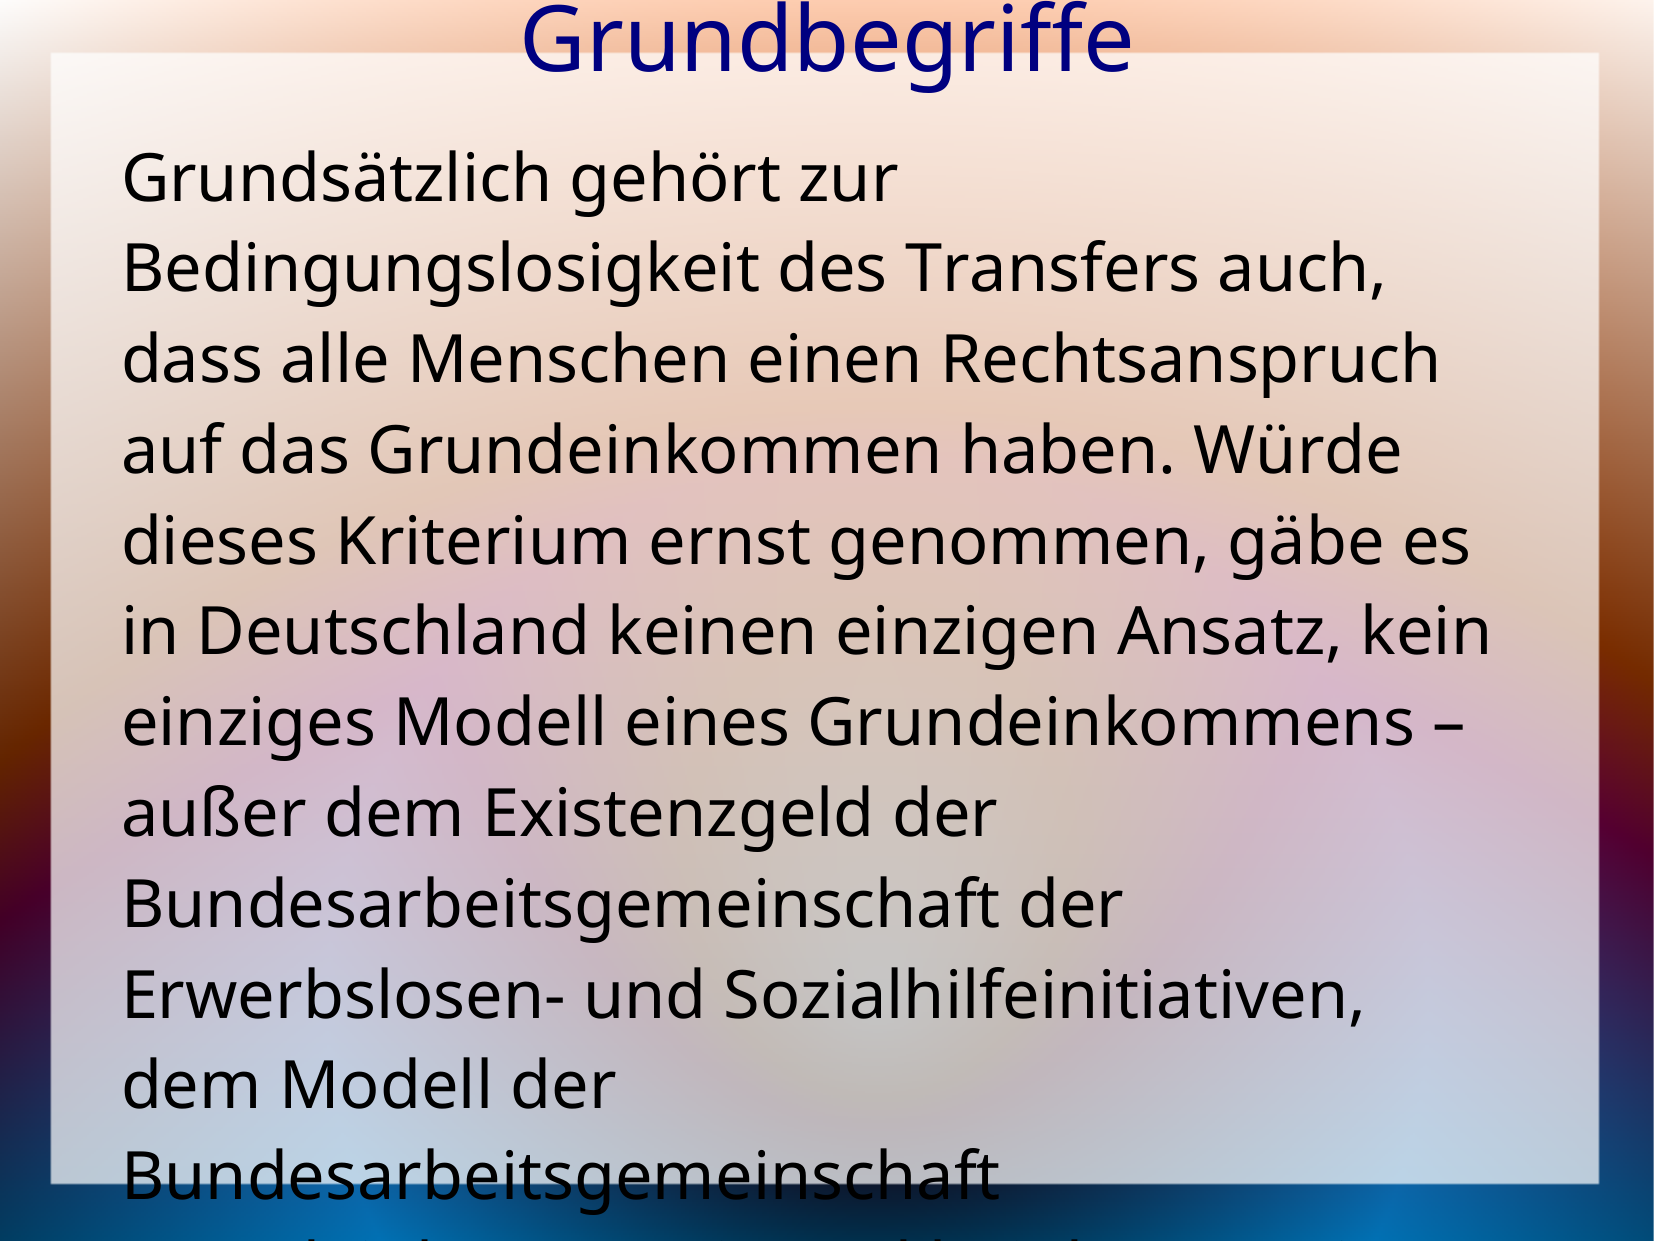

# Grundbegriffe
Grundsätzlich gehört zur Bedingungslosigkeit des Transfers auch, dass alle Menschen einen Rechtsanspruch auf das Grundeinkommen haben. Würde dieses Kriterium ernst genommen, gäbe es in Deutschland keinen einzigen Ansatz, kein einziges Modell eines Grundeinkommens – außer dem Existenzgeld der Bundesarbeitsgemeinschaft der Erwerbslosen- und Sozialhilfeinitiativen, dem Modell der Bundesarbeitsgemeinschaft Grundeinkommen in und bei der Partei DIE LINKE.und den Eckpunkten einiger regionaler Attac-Gruppierungen.